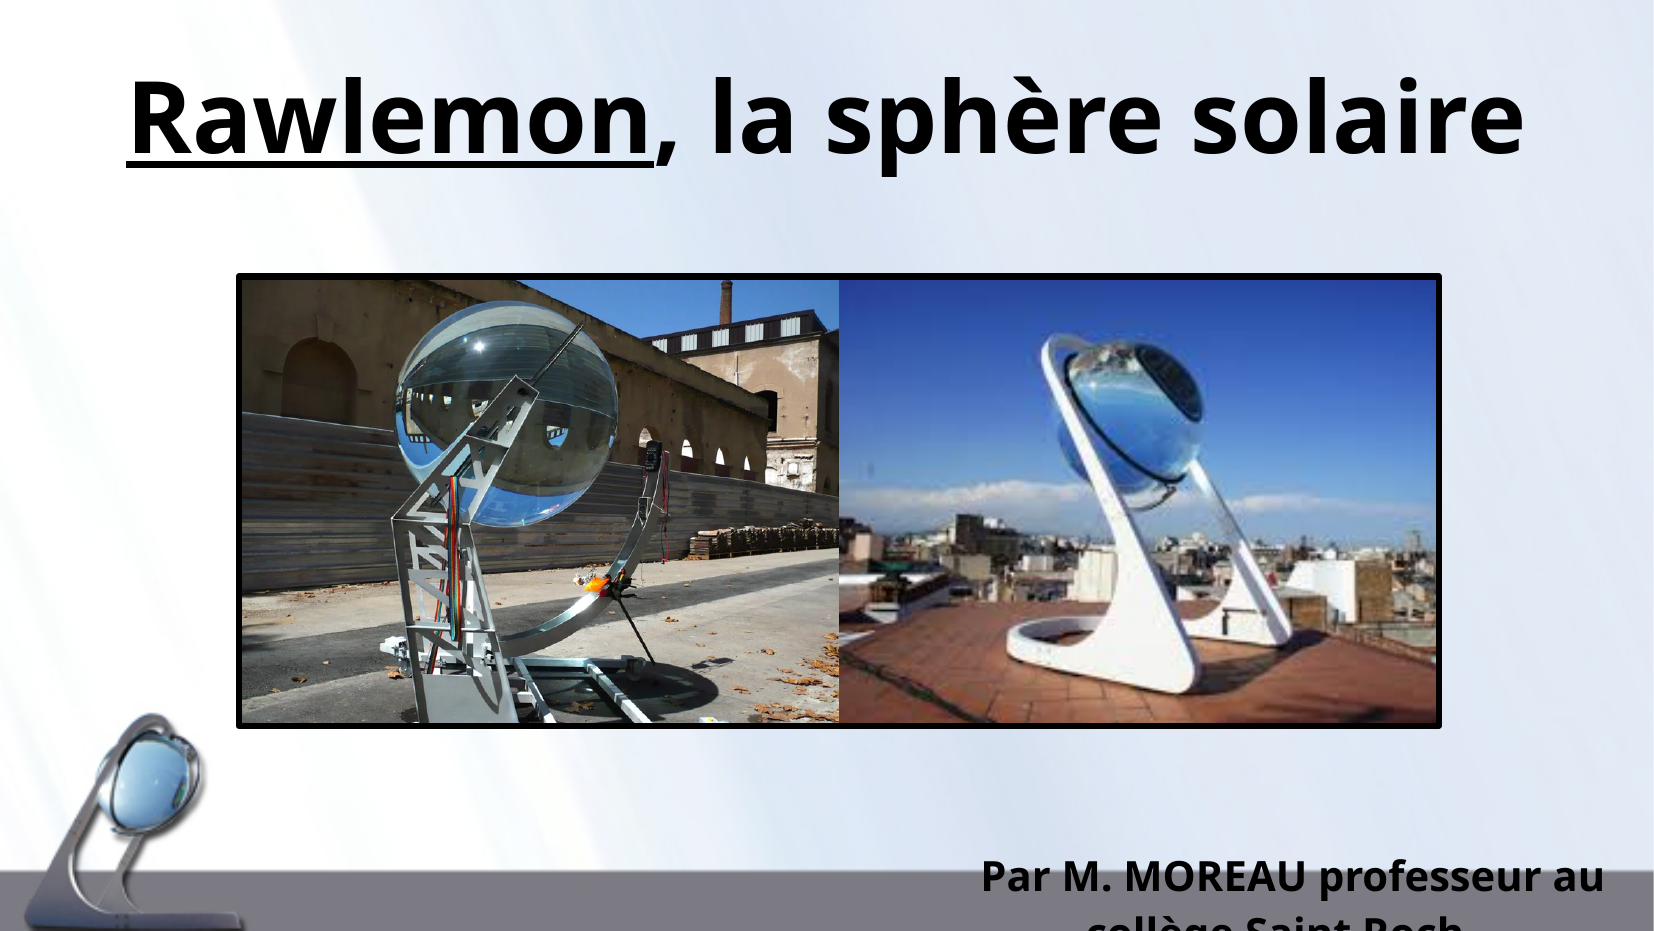

# Rawlemon, la sphère solaire
Par M. MOREAU professeur au collège Saint Roch...